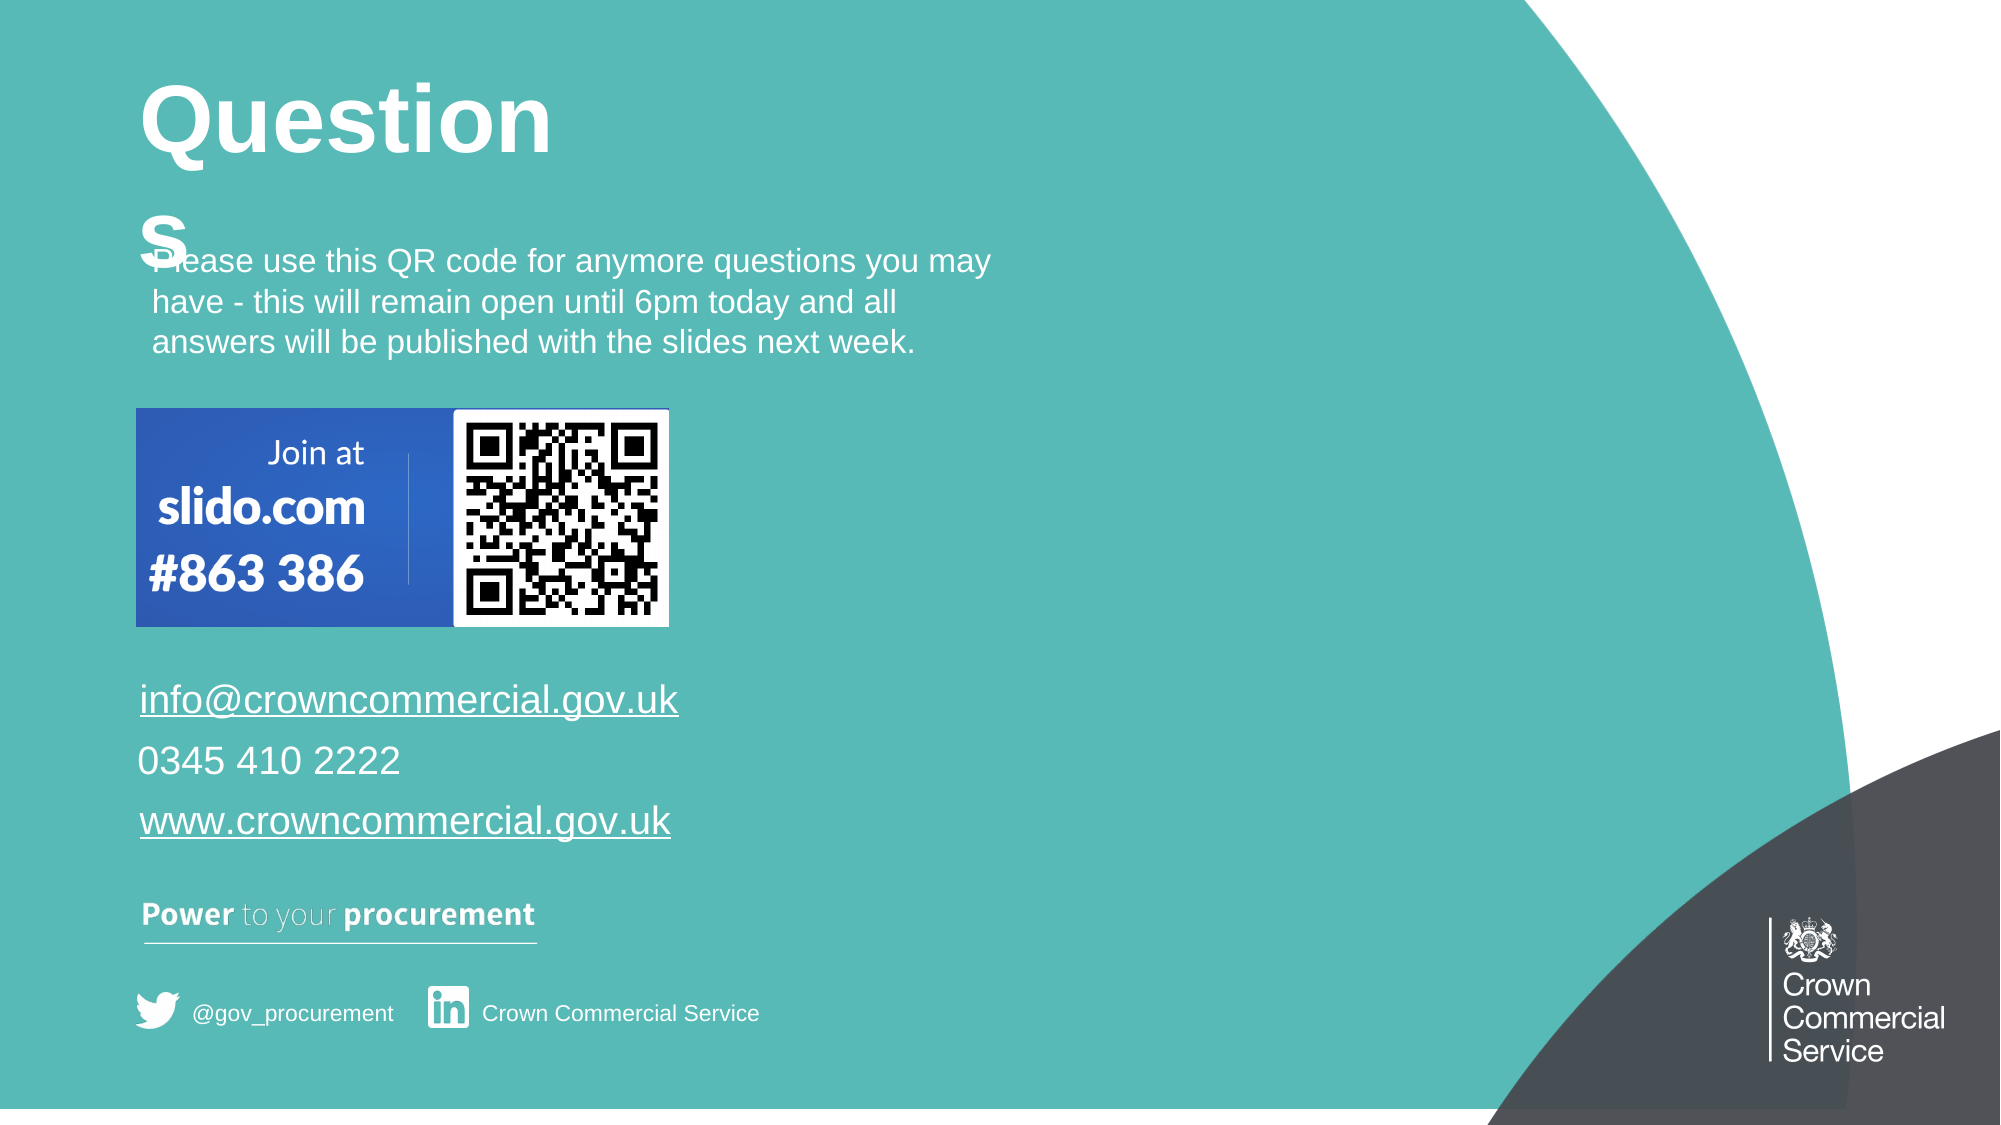

# Questions
Please use this QR code for anymore questions you may have - this will remain open until 6pm today and all answers will be published with the slides next week.
info@crowncommercial.gov.uk 0345 410 2222
www.crowncommercial.gov.uk
@gov_procurement
Crown Commercial Service